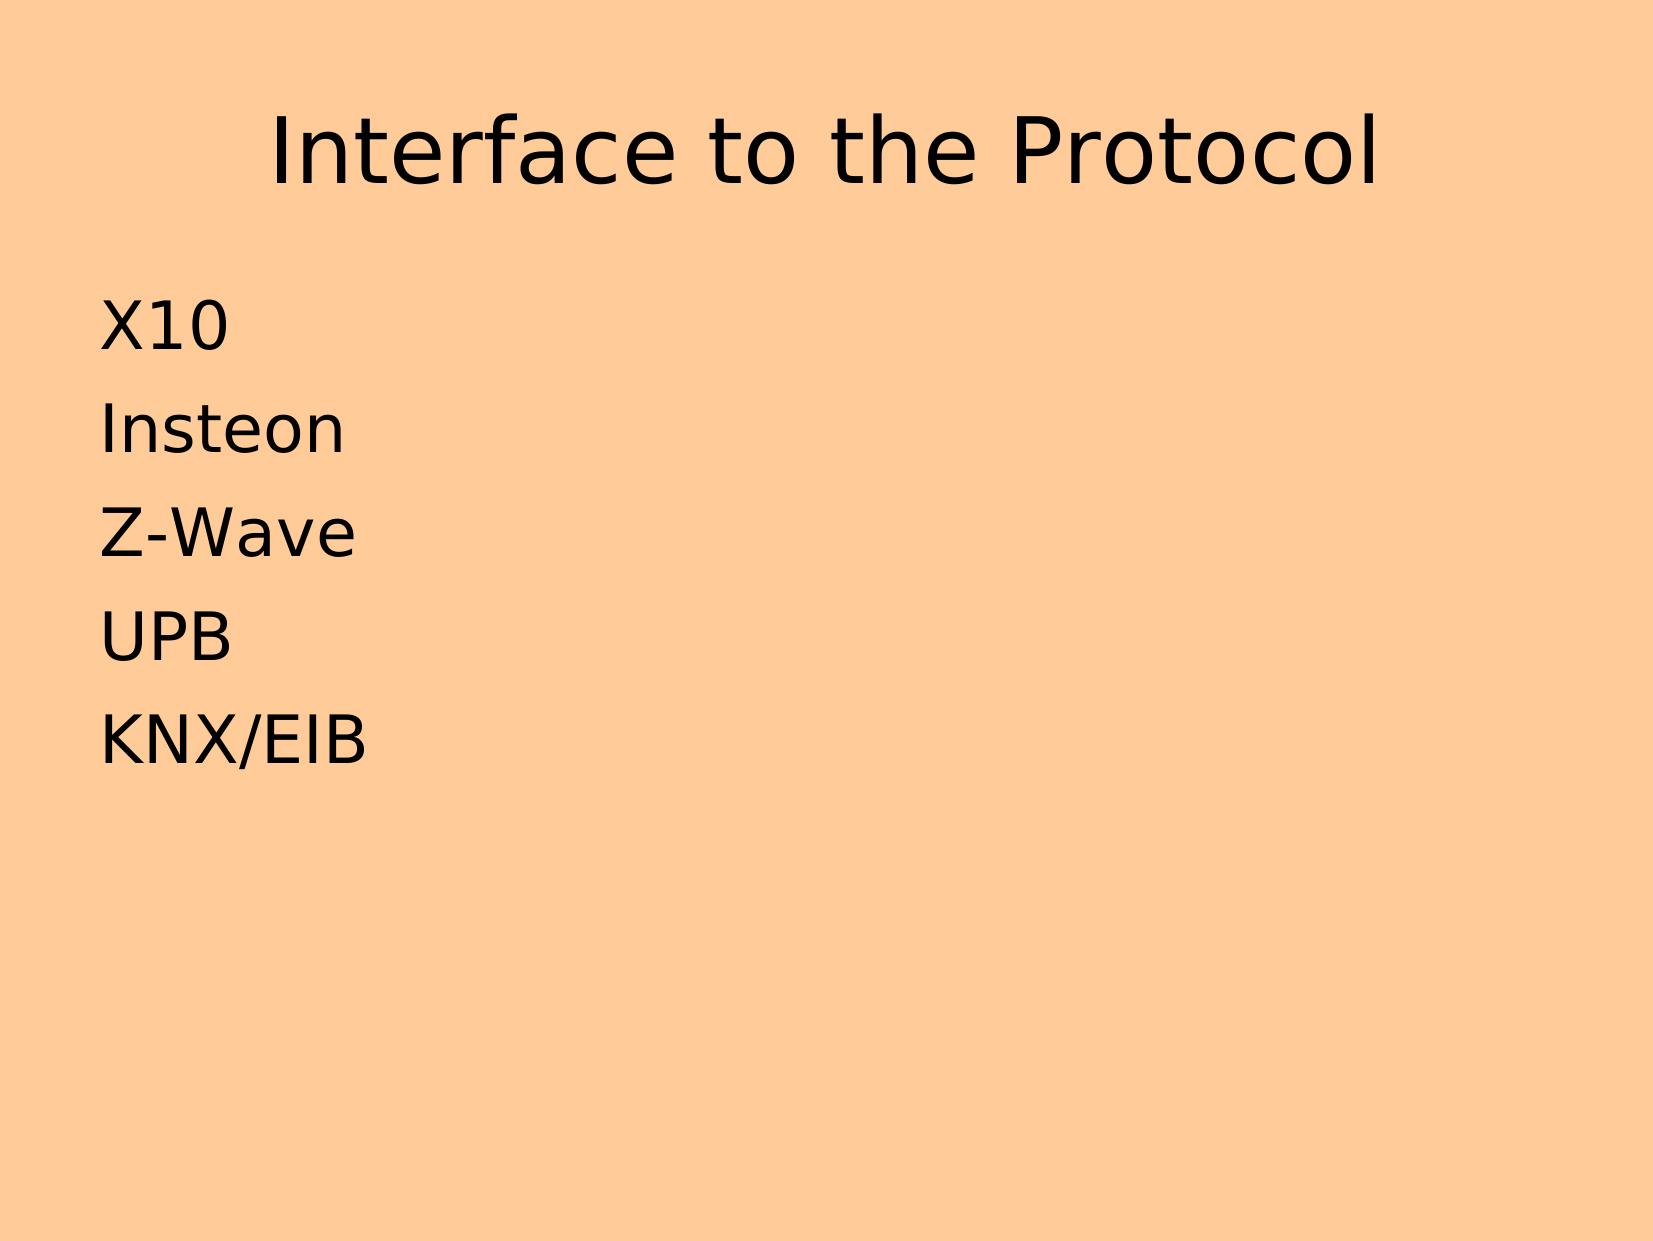

# Interface to the Protocol
X10
Insteon
Z-Wave
UPB
KNX/EIB